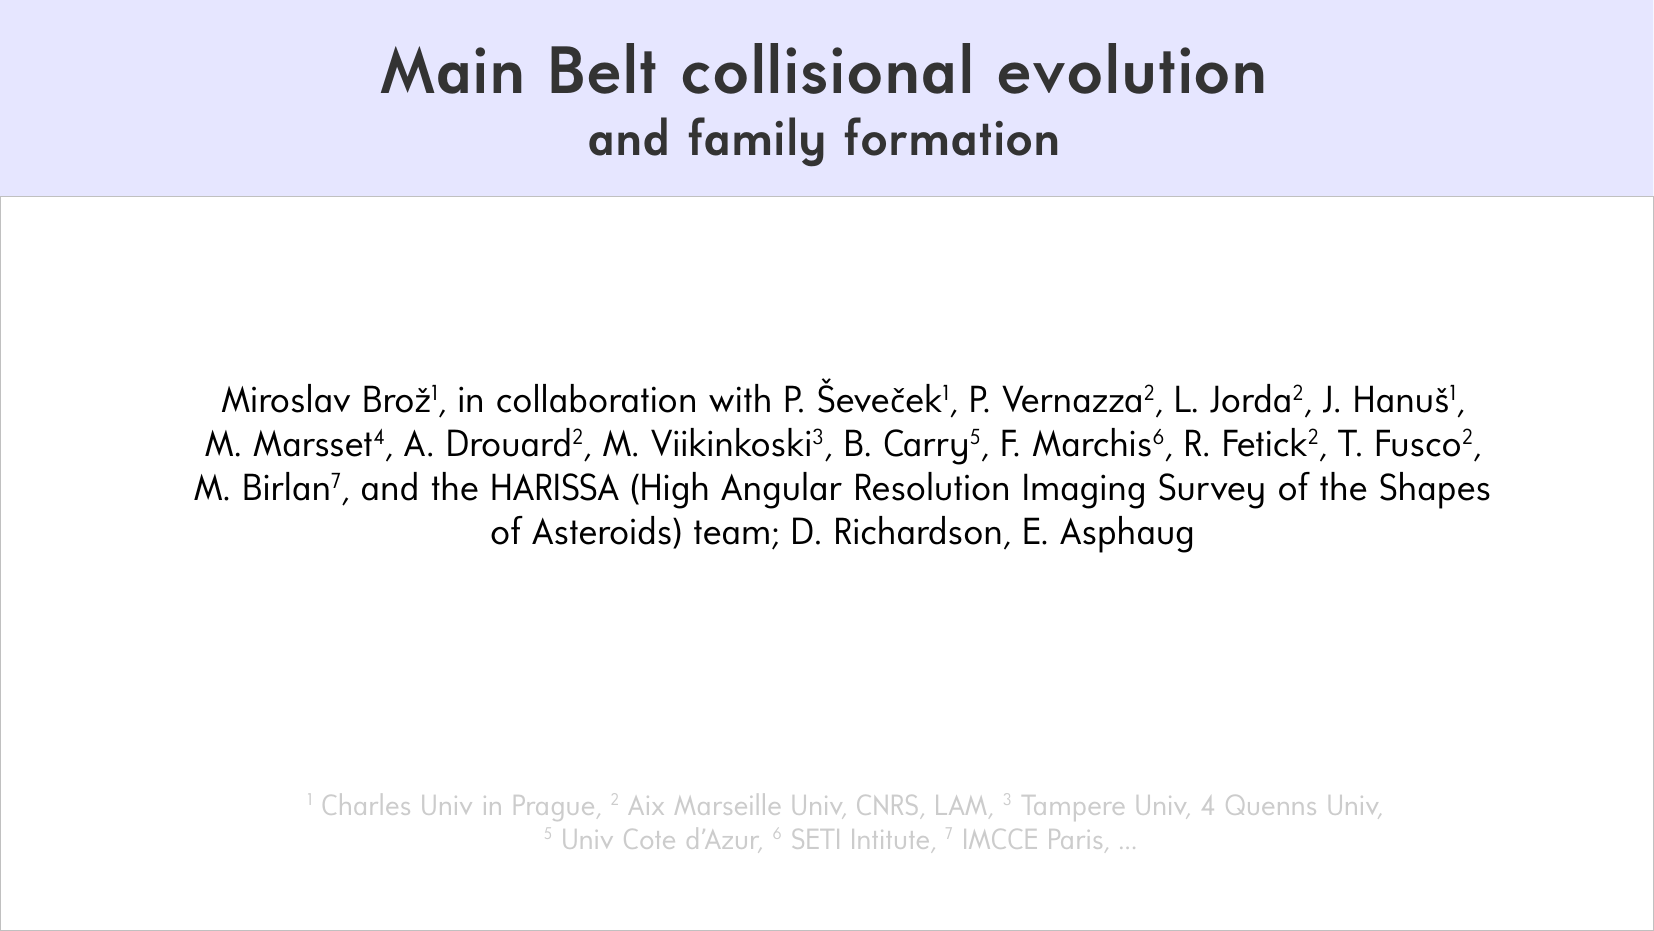

# Main Belt collisional evolution and family formation
Miroslav Brož1, in collaboration with P. Ševeček1, P. Vernazza2, L. Jorda2, J. Hanuš1,
M. Marsset4, A. Drouard2, M. Viikinkoski3, B. Carry5, F. Marchis6, R. Fetick2, T. Fusco2, M. Birlan7, and the HARISSA (High Angular Resolution Imaging Survey of the Shapes of Asteroids) team; D. Richardson, E. Asphaug
1 Charles Univ in Prague, 2 Aix Marseille Univ, CNRS, LAM, 3 Tampere Univ, 4 Quenns Univ,
 5 Univ Cote d’Azur, 6 SETI Intitute, 7 IMCCE Paris, ...